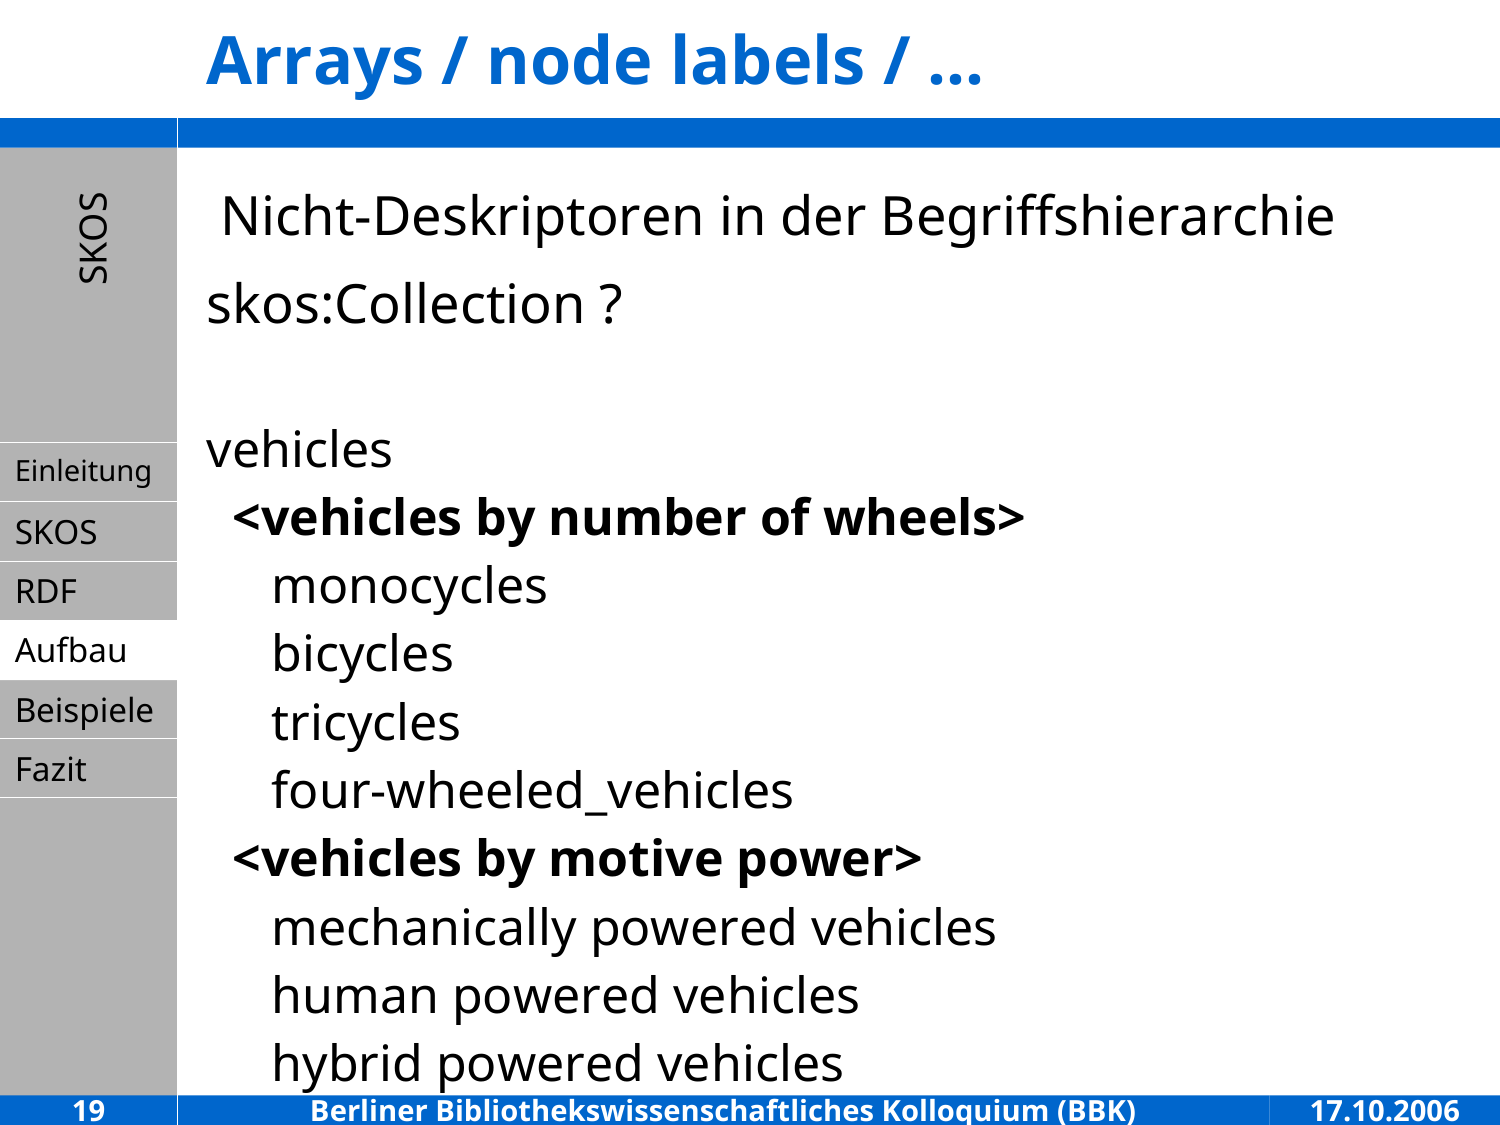

# Arrays / node labels / …
 Nicht-Deskriptoren in der Begriffshierarchie
skos:Collection ?
vehicles
 <vehicles by number of wheels>
 monocycles
 bicycles
 tricycles
 four-wheeled_vehicles
 <vehicles by motive power>
 mechanically powered vehicles
 human powered vehicles
 hybrid powered vehicles
Aufbau